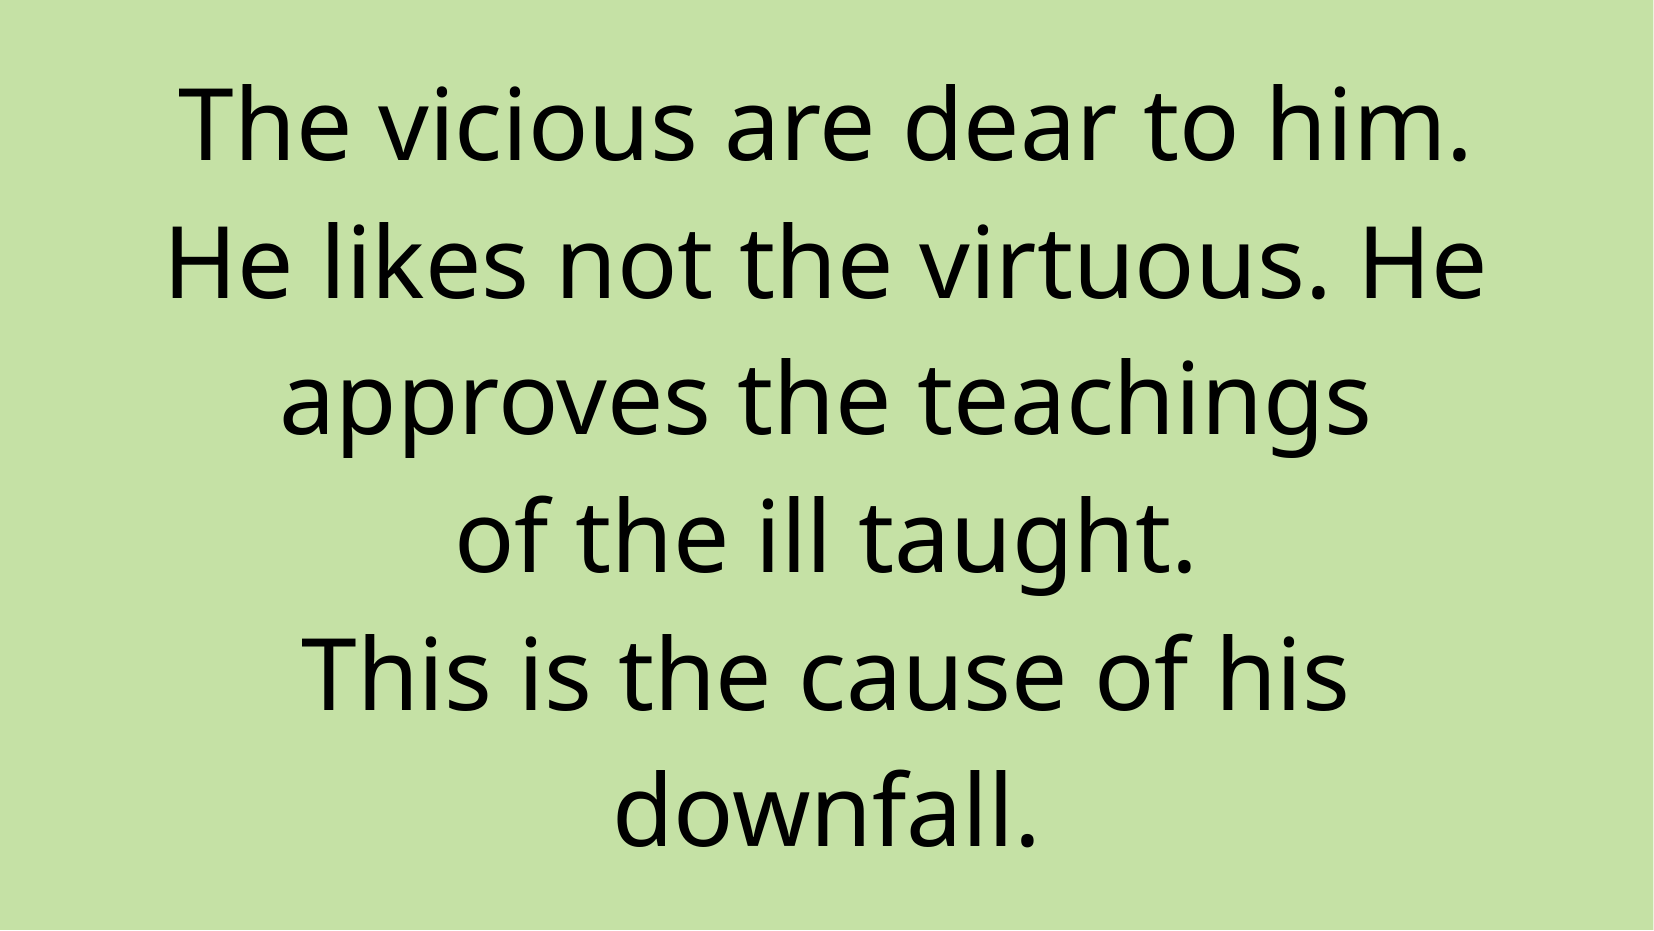

# The vicious are dear to him.
He likes not the virtuous. He approves the teachings
of the ill taught.
This is the cause of his downfall.